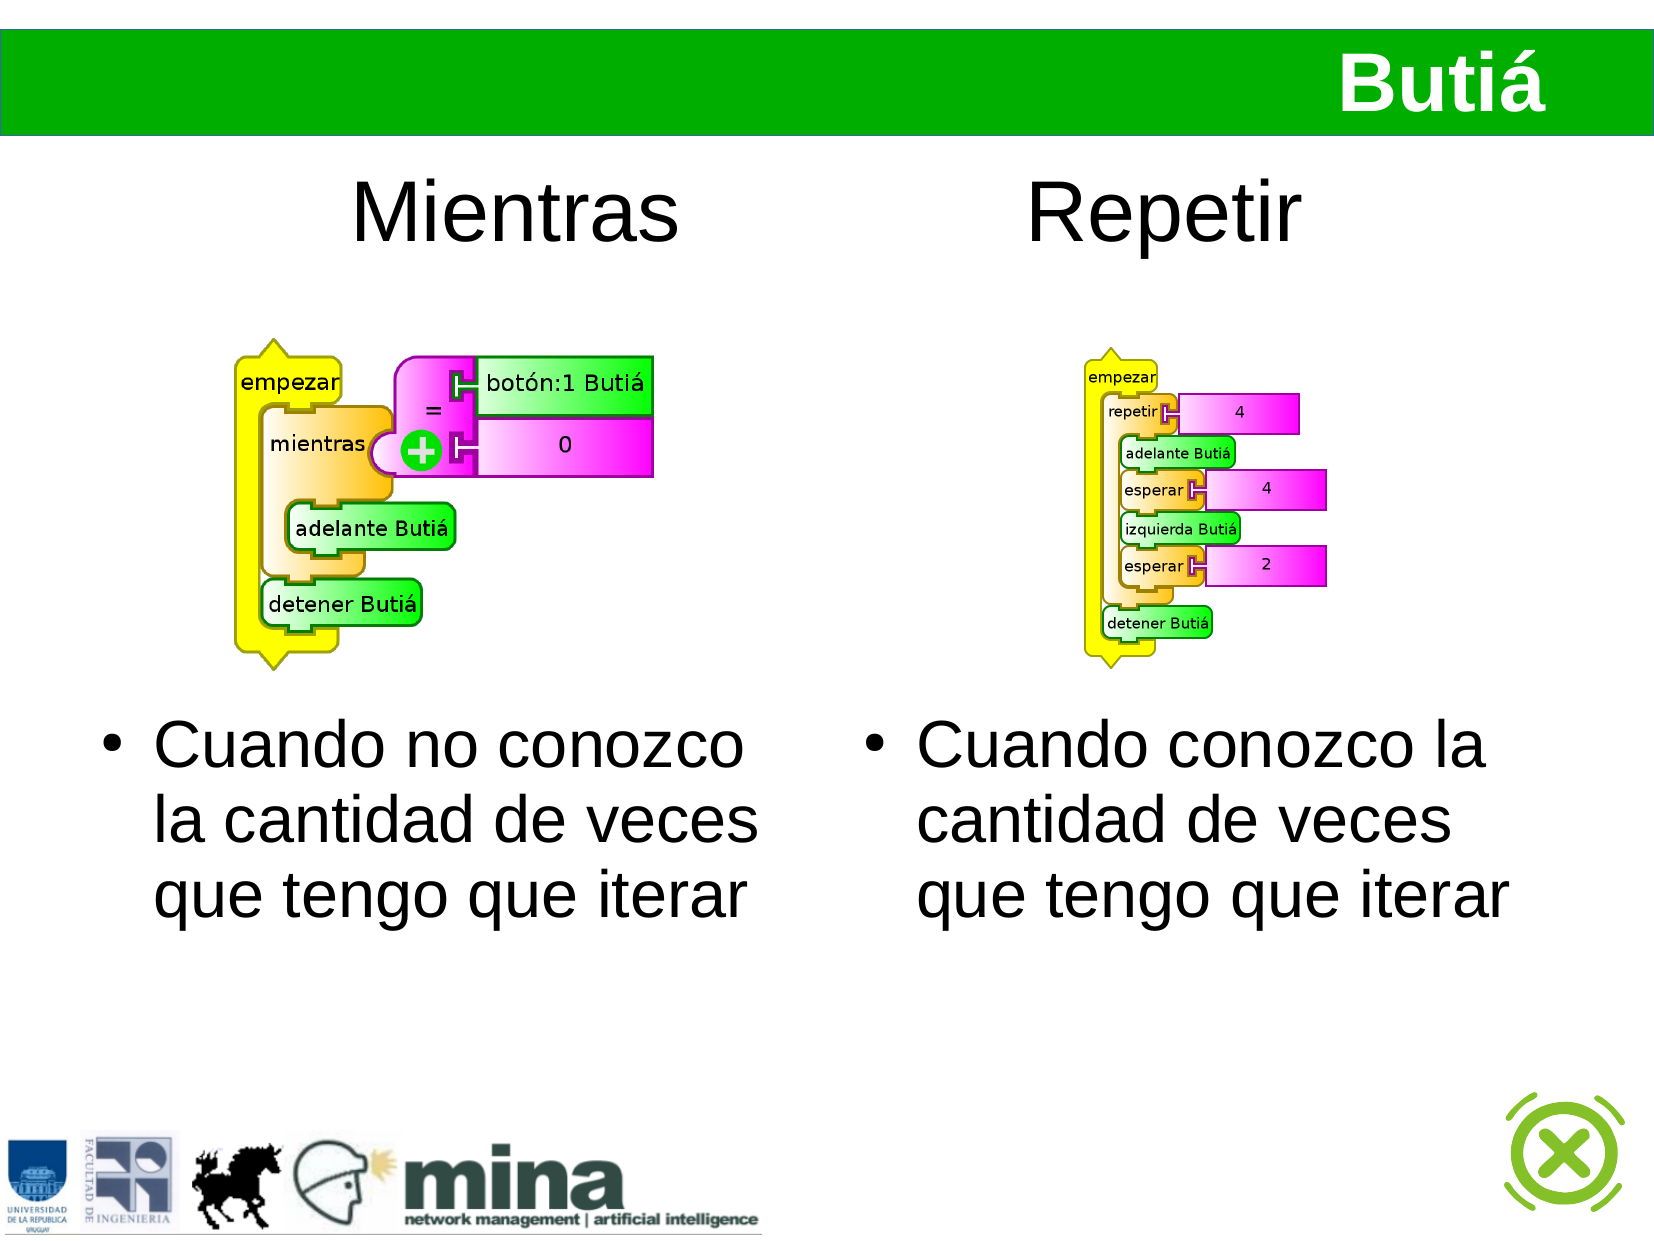

# Mientras					Repetir
Cuando no conozco la cantidad de veces que tengo que iterar
Cuando conozco la cantidad de veces que tengo que iterar